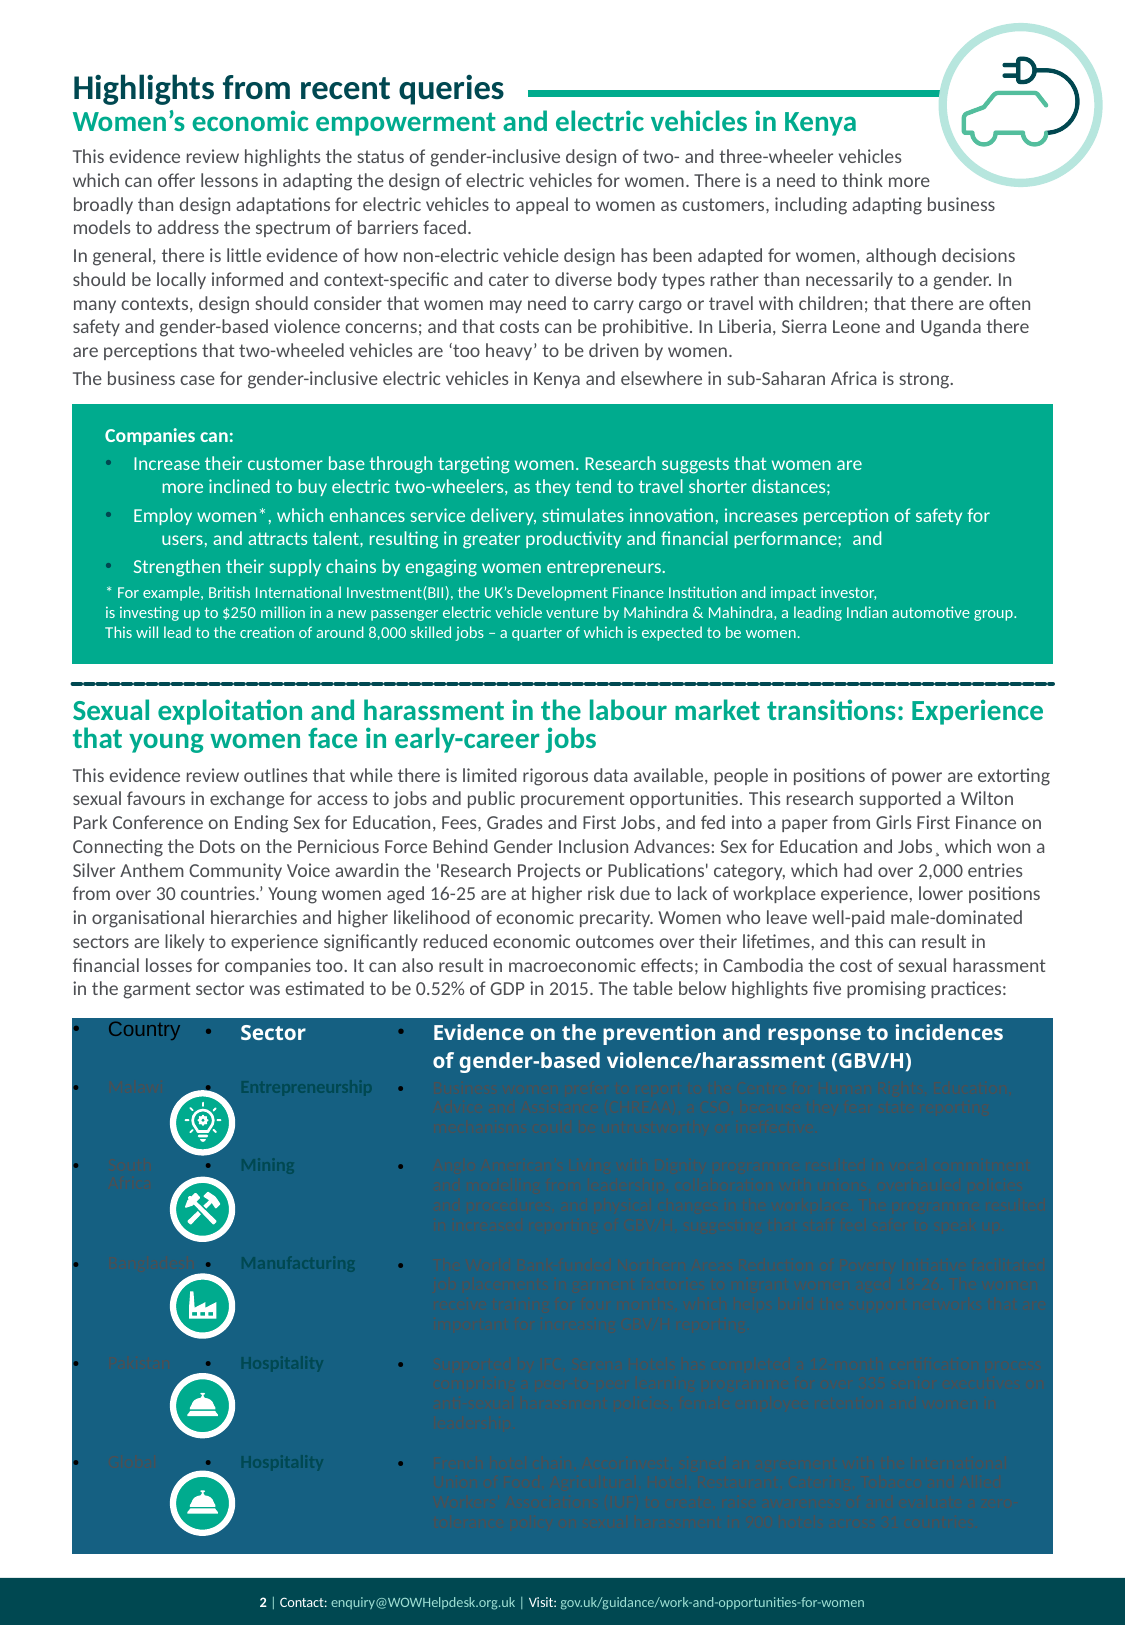

Highlights from recent queries
Women’s economic empowerment and electric vehicles in Kenya
This evidence review highlights the status of gender-inclusive design of two- and three-wheeler vehicles
which can offer lessons in adapting the design of electric vehicles for women. There is a need to think more
broadly than design adaptations for electric vehicles to appeal to women as customers, including adapting business models to address the spectrum of barriers faced.
In general, there is little evidence of how non-electric vehicle design has been adapted for women, although decisions should be locally informed and context-specific and cater to diverse body types rather than necessarily to a gender. In many contexts, design should consider that women may need to carry cargo or travel with children; that there are often safety and gender-based violence concerns; and that costs can be prohibitive. In Liberia, Sierra Leone and Uganda there are perceptions that two-wheeled vehicles are ‘too heavy’ to be driven by women.
The business case for gender-inclusive electric vehicles in Kenya and elsewhere in sub-Saharan Africa is strong.
Companies can:
Increase their customer base through targeting women. Research suggests that women are
more inclined to buy electric two-wheelers, as they tend to travel shorter distances;
Employ women*, which enhances service delivery, stimulates innovation, increases perception of safety for users, and attracts talent, resulting in greater productivity and financial performance;  and
Strengthen their supply chains by engaging women entrepreneurs.
* For example, British International Investment(BII), the UK’s Development Finance Institution and impact investor, is investing up to $250 million in a new passenger electric vehicle venture by Mahindra & Mahindra, a leading Indian automotive group. This will lead to the creation of around 8,000 skilled jobs – a quarter of which is expected to be women.
Sexual exploitation and harassment in the labour market transitions: Experience that young women face in early-career jobs
This evidence review outlines that while there is limited rigorous data available, people in positions of power are extorting sexual favours in exchange for access to jobs and public procurement opportunities. This research supported a Wilton Park Conference on Ending Sex for Education, Fees, Grades and First Jobs, and fed into a paper from Girls First Finance on Connecting the Dots on the Pernicious Force Behind Gender Inclusion Advances: Sex for Education and Jobs¸ which won a Silver Anthem Community Voice awardin the 'Research Projects or Publications' category, which had over 2,000 entries from over 30 countries.’ Young women aged 16-25 are at higher risk due to lack of workplace experience, lower positions in organisational hierarchies and higher likelihood of economic precarity. Women who leave well-paid male-dominated sectors are likely to experience significantly reduced economic outcomes over their lifetimes, and this can result in financial losses for companies too. It can also result in macroeconomic effects; in Cambodia the cost of sexual harassment in the garment sector was estimated to be 0.52% of GDP in 2015. The table below highlights five promising practices:
| Country | Sector | Evidence on the prevention and response to incidences of gender-based violence/harassment (GBV/H) |
| --- | --- | --- |
| Malawi | Entrepreneurship | Business women prefer to report to the Centre for Human Rights, Education, Advice and Assistance (CHREAA), a CSO, because they fear state reporting mechanisms could be untrustworthy or ineffective. |
| South Africa | Mining | Anglo American’s Living with Dignity programme resulted in vocal commitment and modelling from leadership, collaboration with unions, overhauled policies and procedures, and physical changes in the workplace. The programme resulted in increased reporting of GBV/H, suggesting that staff feel safer to speak up. |
| Bangladesh | Manufacturing | The World Bank-funded Northern Areas Reduction of Poverty Initiative facilitated job placements in garment factories to migrant women aged 18-26. The women receive training for four months, which helps build the support networks that are important for increasing GBV/H reporting. |
| Pakistan | Hospitality | Supported by IFC, Serena Hotels has completed a 12-month certification process comprising a peer-to-peer learning programme for over 335 senior executives on anti-sexual harassment policies, female employee retention and women in leadership. |
| Global | Hospitality | French hotel chain, Accorinvest, signed an agreement with the International Union of Food, Agricultural, Hotel, Restaurant, Catering, Tobacco and Allied Workers’ Associations (IUF) to create, raise awareness of and evaluate a zero-tolerance policy on sexual harassment in 900 hotels across 31 countries. |
 | Contact: enquiry@WOWHelpdesk.org.uk | Visit: gov.uk/guidance/work-and-opportunities-for-women